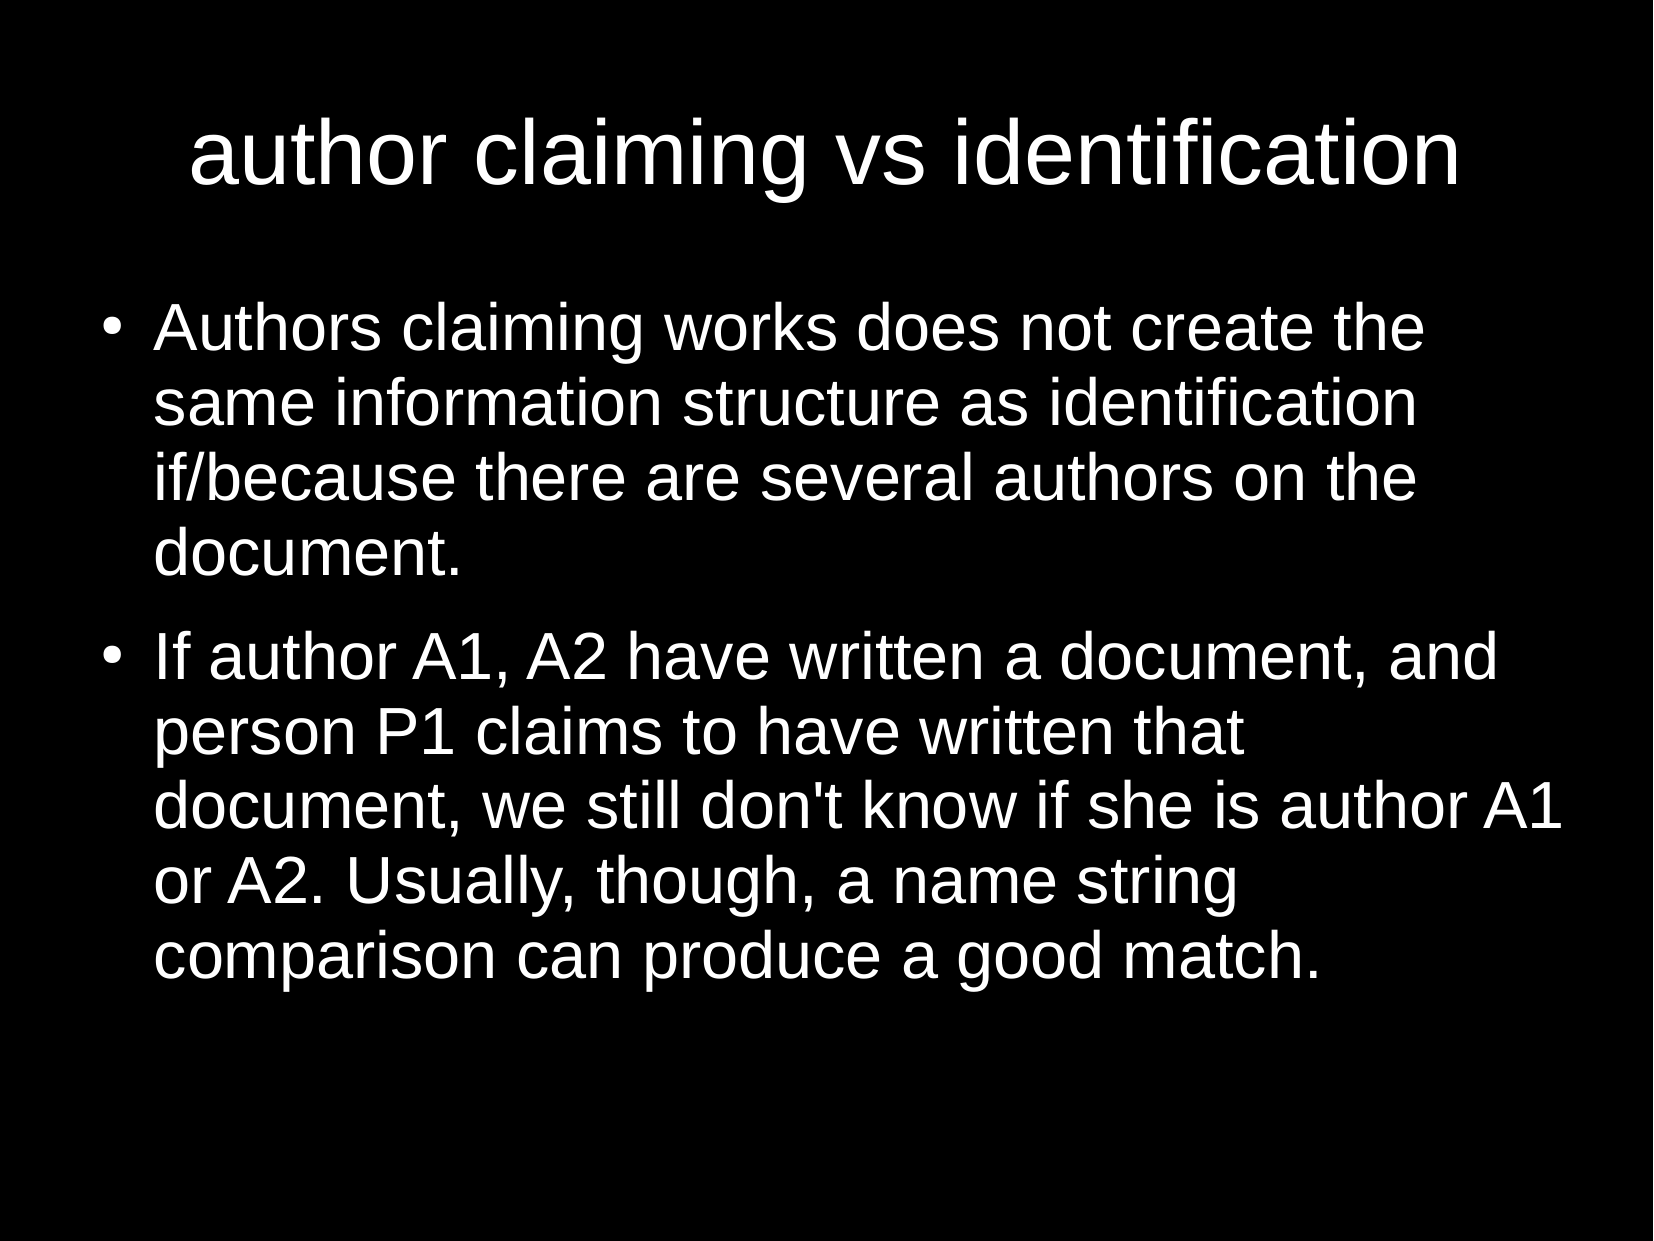

# author claiming vs identification
Authors claiming works does not create the same information structure as identification if/because there are several authors on the document.
If author A1, A2 have written a document, and person P1 claims to have written that document, we still don't know if she is author A1 or A2. Usually, though, a name string comparison can produce a good match.